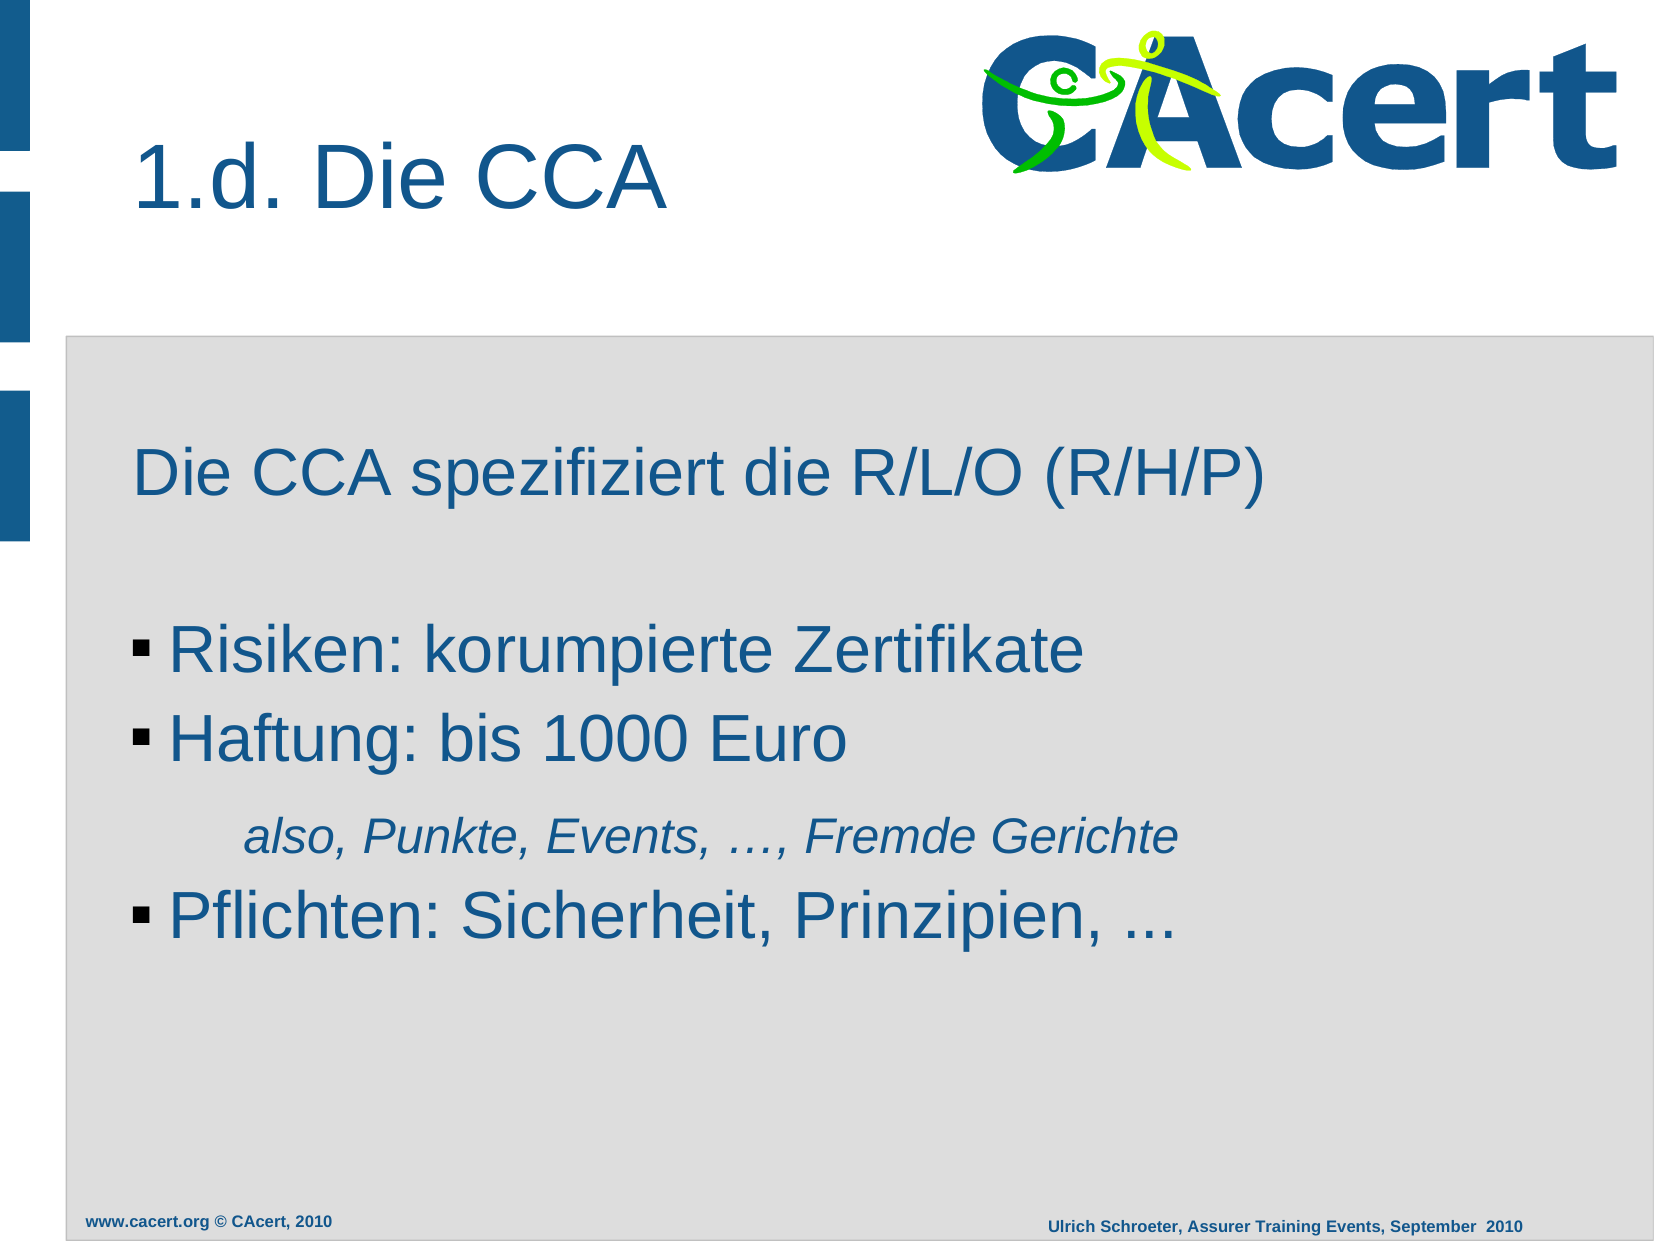

1.d. Die CCA
Die CCA spezifiziert die R/L/O (R/H/P)
 Risiken: korumpierte Zertifikate
 Haftung: bis 1000 Euro
 also, Punkte, Events, …, Fremde Gerichte
 Pflichten: Sicherheit, Prinzipien, ...